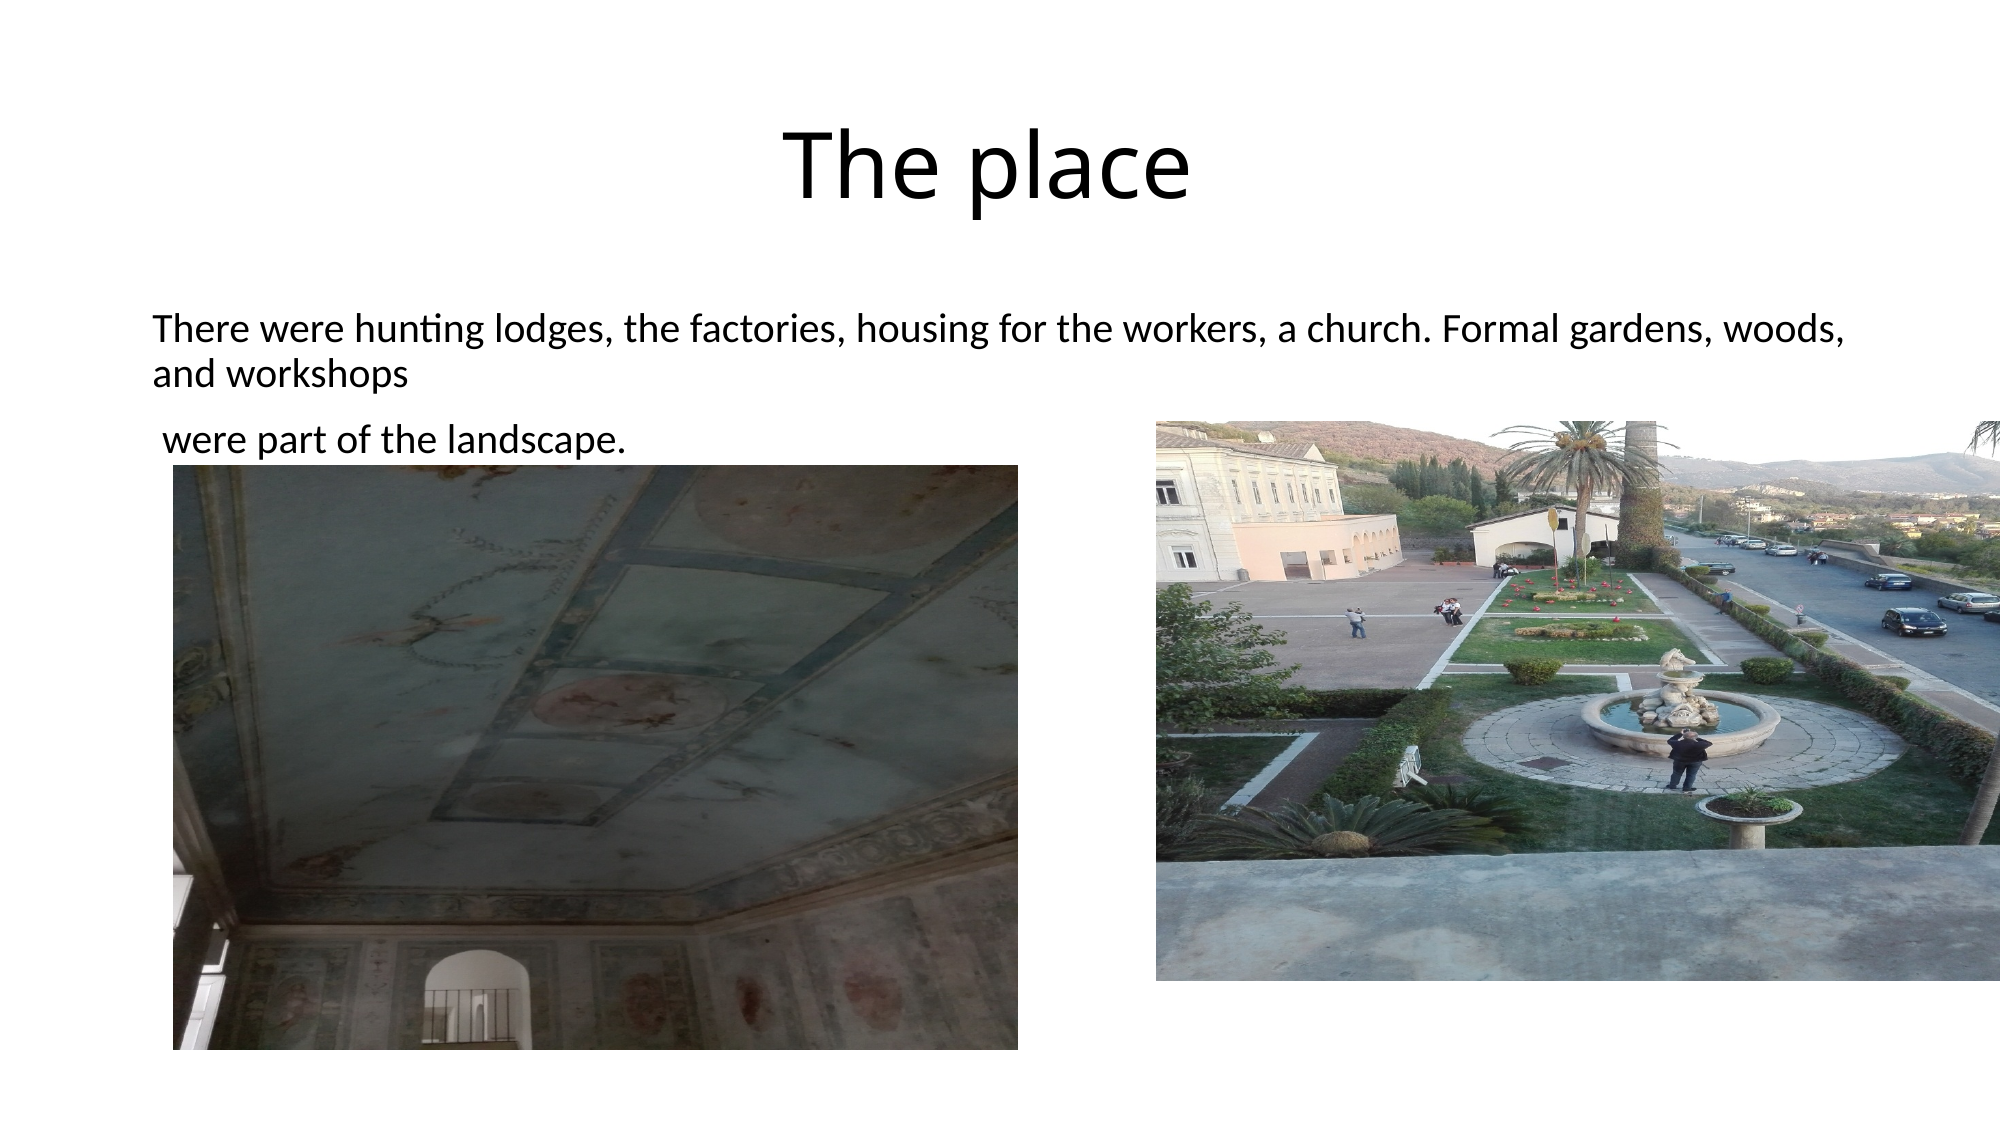

# The place
There were hunting lodges, the factories, housing for the workers, a church. Formal gardens, woods, and workshops
 were part of the landscape.